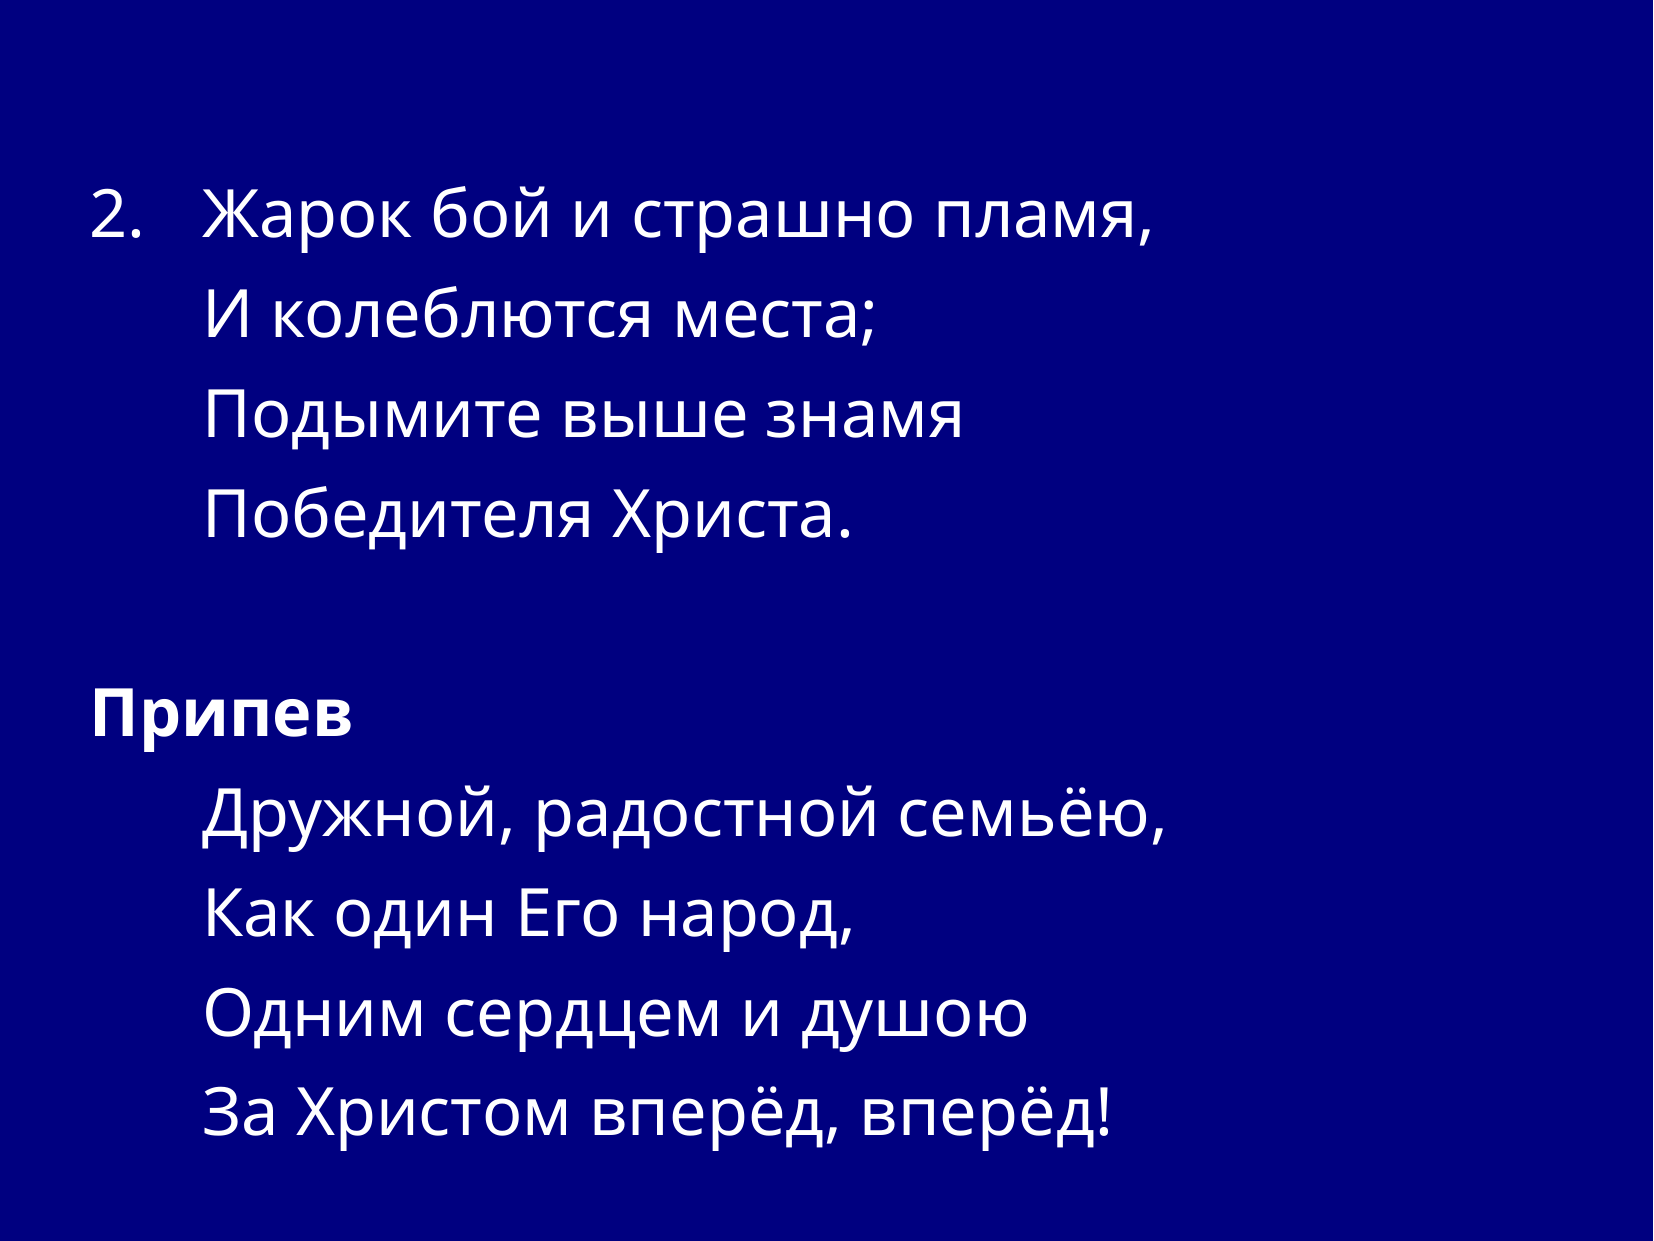

2.	Жарок бой и страшно пламя,
	И колеблются места;
	Подымите выше знамя
	Победителя Христа.
Припев
	Дружной, радостной семьёю,
	Как один Его народ,
	Одним сердцем и душою
	За Христом вперёд, вперёд!